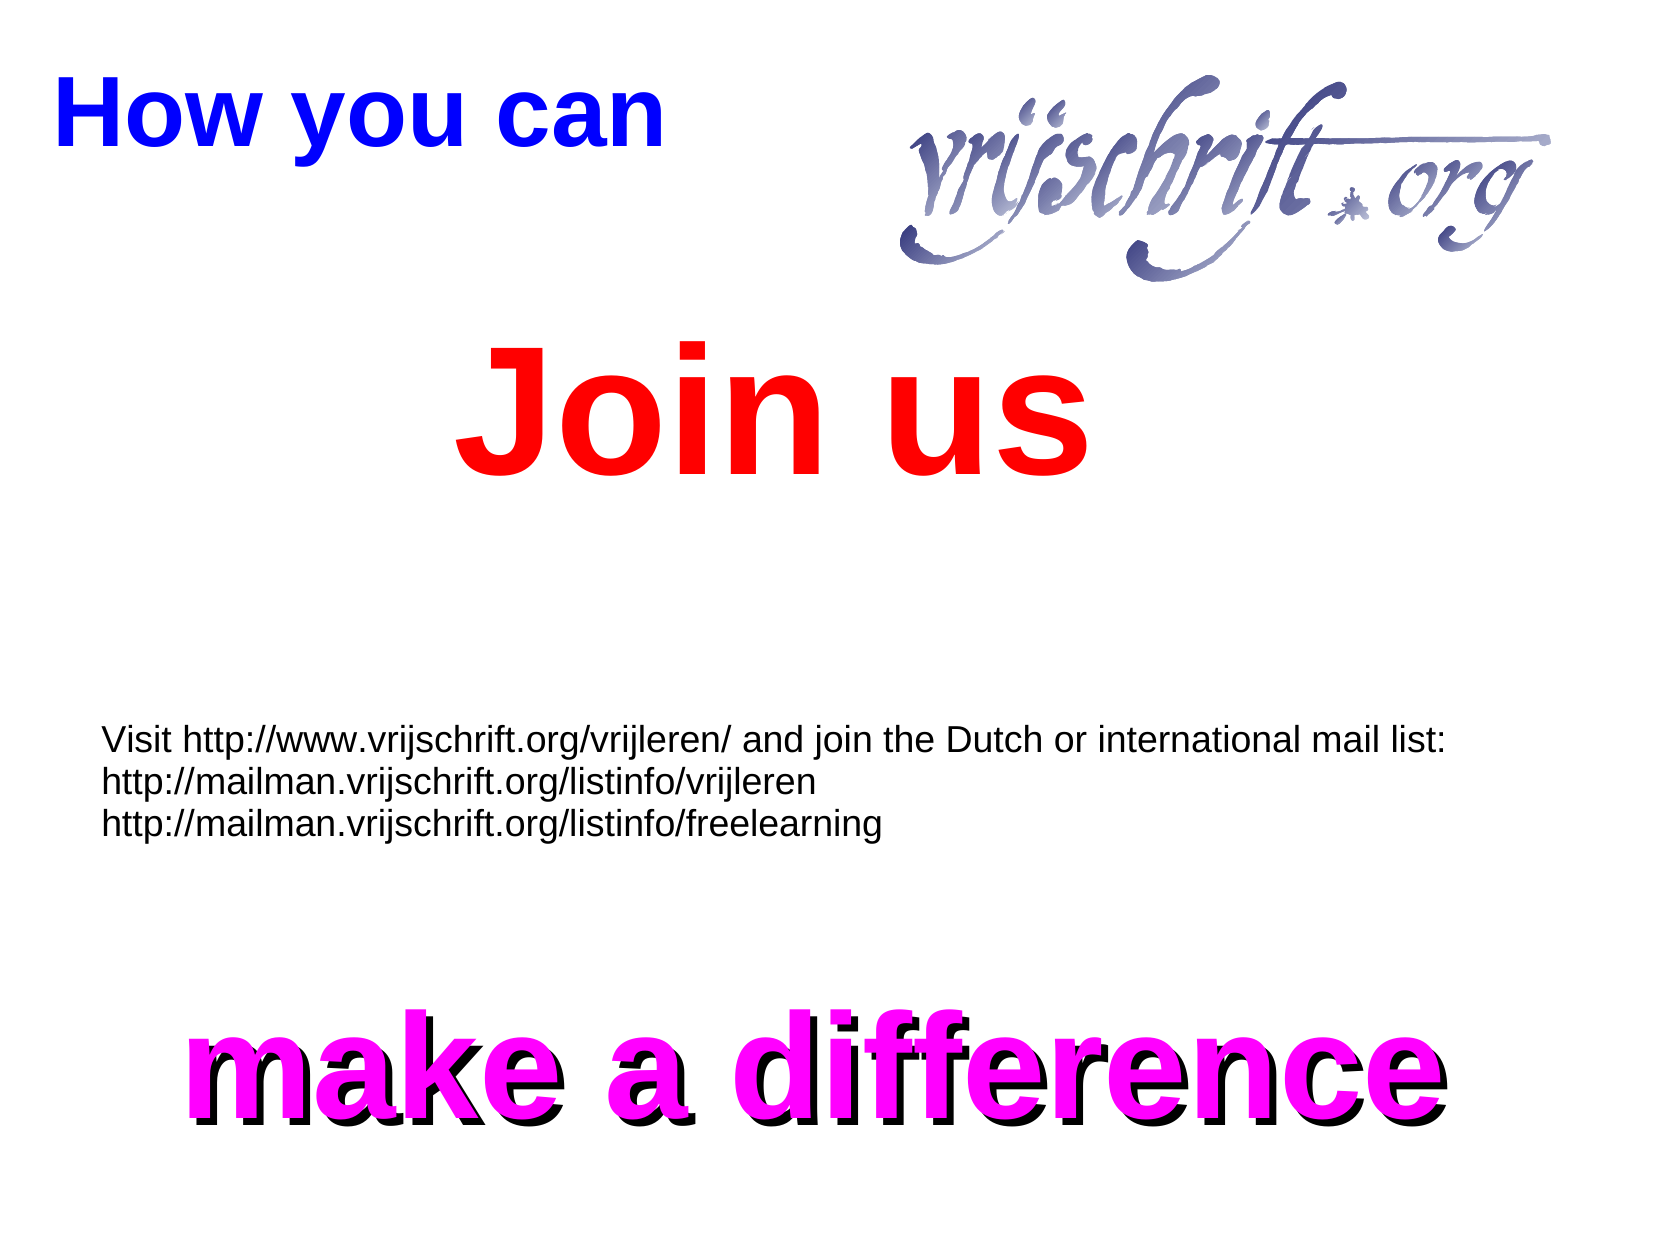

How you can
Join us
Visit http://www.vrijschrift.org/vrijleren/ and join the Dutch or international mail list:
http://mailman.vrijschrift.org/listinfo/vrijleren
http://mailman.vrijschrift.org/listinfo/freelearning
make a difference